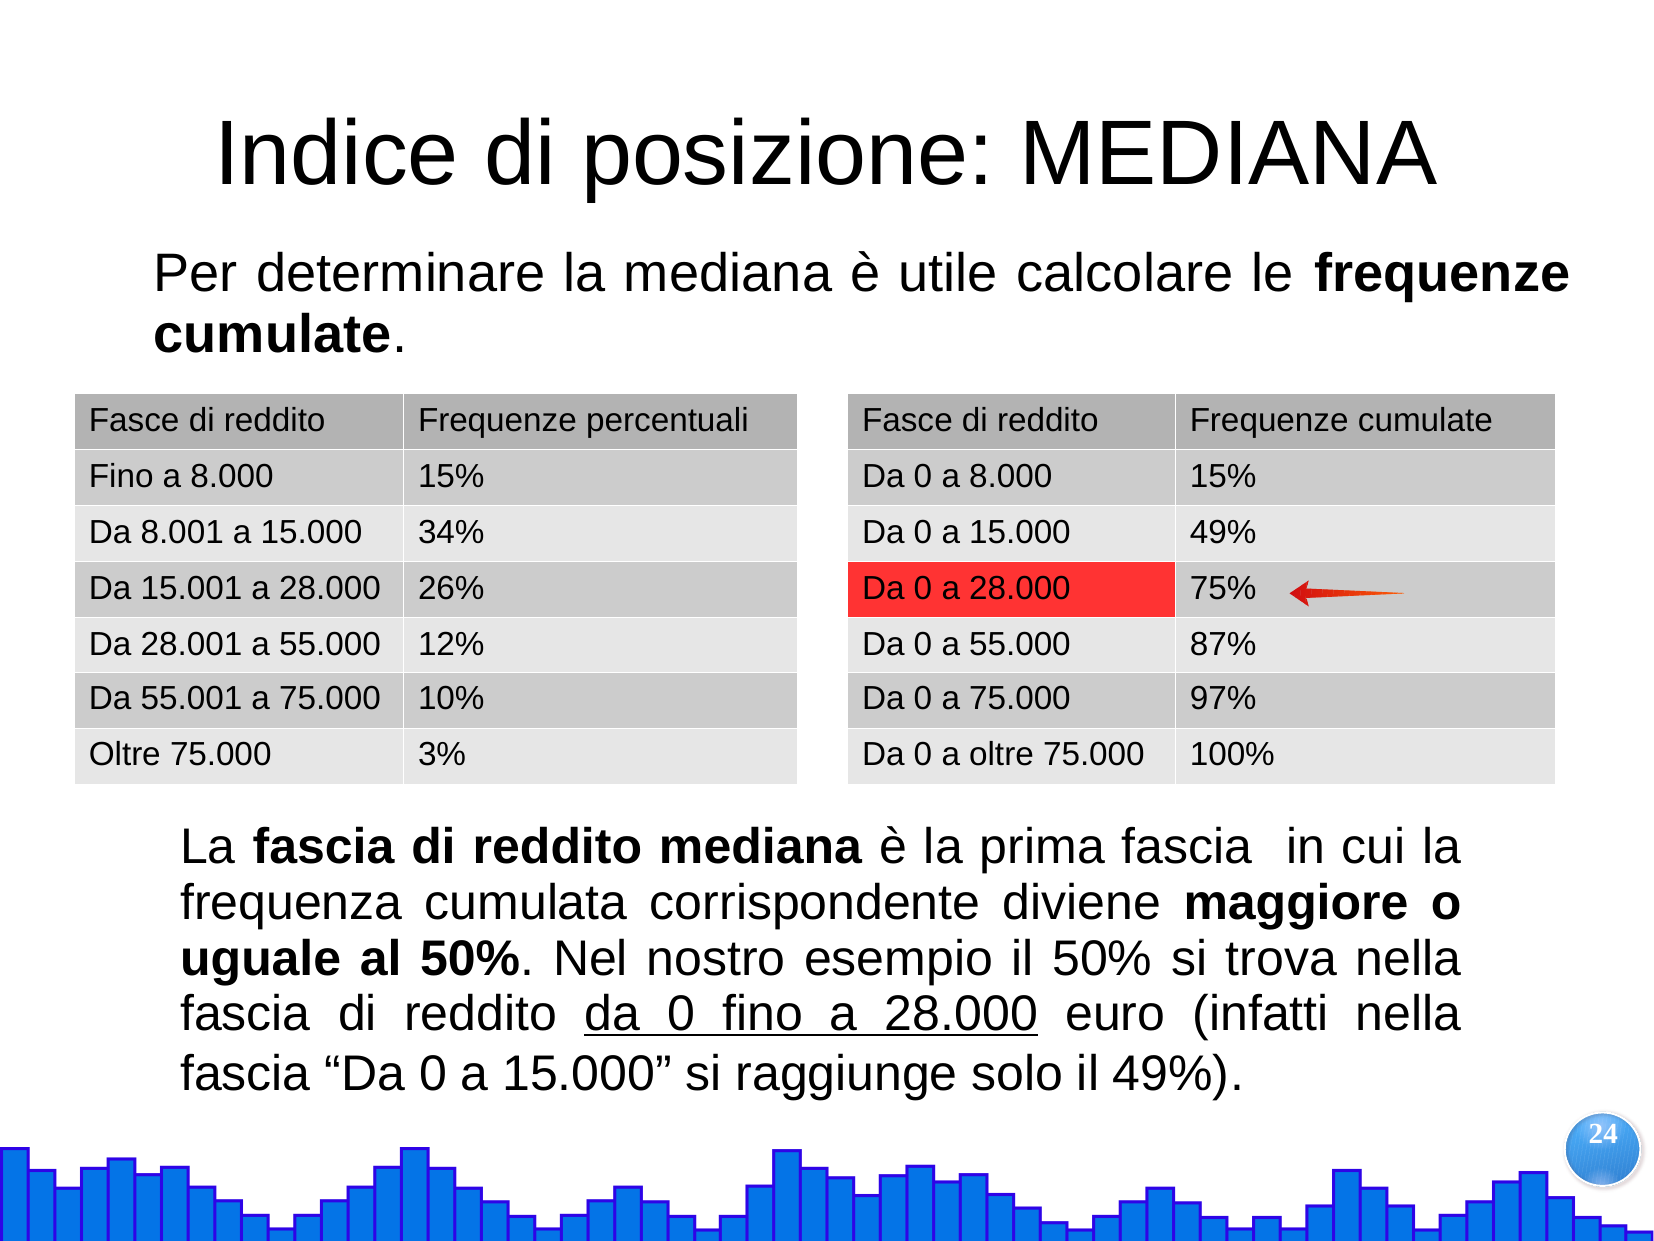

# Indice di posizione: MEDIANA
Per determinare la mediana è utile calcolare le frequenze cumulate.
| Fasce di reddito | Frequenze percentuali | | Fasce di reddito | Frequenze cumulate |
| --- | --- | --- | --- | --- |
| Fino a 8.000 | 15% | | Da 0 a 8.000 | 15% |
| Da 8.001 a 15.000 | 34% | | Da 0 a 15.000 | 49% |
| Da 15.001 a 28.000 | 26% | | Da 0 a 28.000 | 75% |
| Da 28.001 a 55.000 | 12% | | Da 0 a 55.000 | 87% |
| Da 55.001 a 75.000 | 10% | | Da 0 a 75.000 | 97% |
| Oltre 75.000 | 3% | | Da 0 a oltre 75.000 | 100% |
La fascia di reddito mediana è la prima fascia in cui la frequenza cumulata corrispondente diviene maggiore o uguale al 50%. Nel nostro esempio il 50% si trova nella fascia di reddito da 0 fino a 28.000 euro (infatti nella fascia “Da 0 a 15.000” si raggiunge solo il 49%).
24